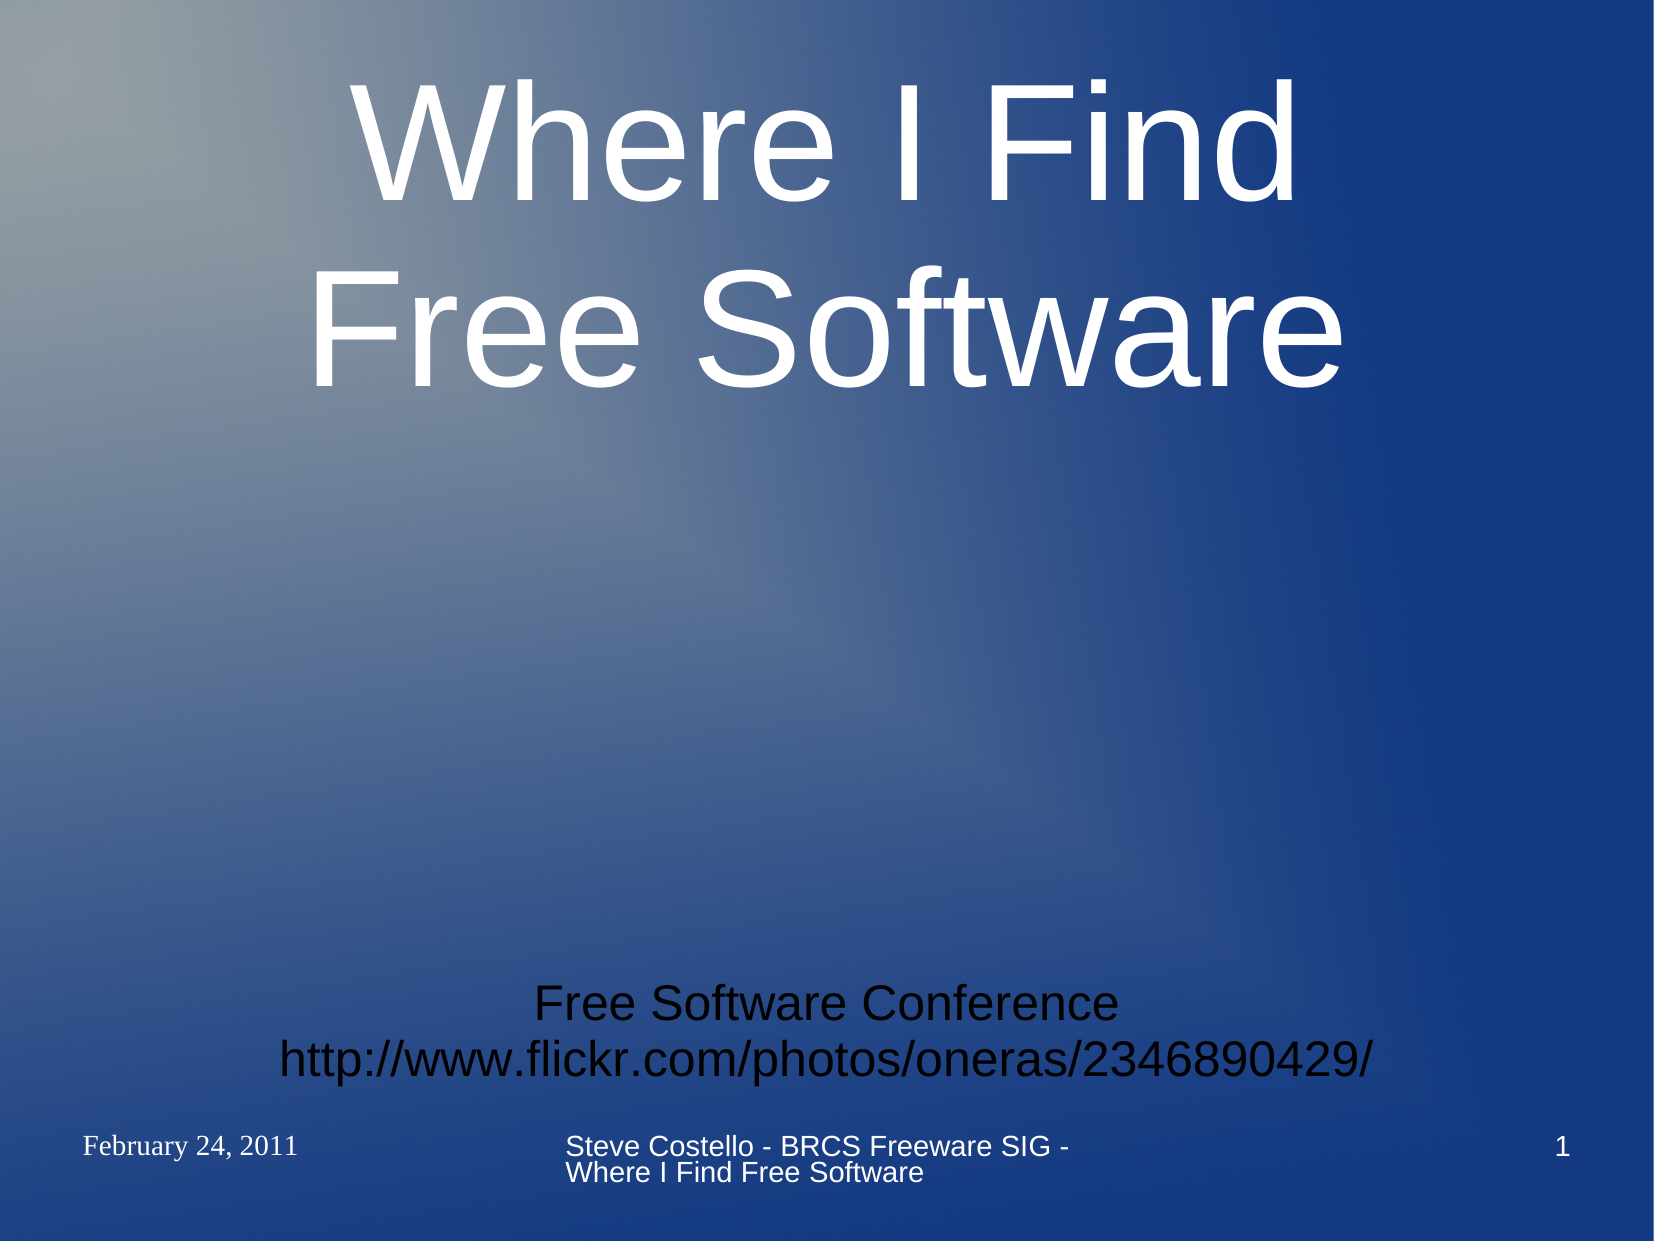

# Where I Find Free Software
Free Software Conference
http://www.flickr.com/photos/oneras/2346890429/
February 24, 2011
Steve Costello - BRCS Freeware SIG - Where I Find Free Software
1